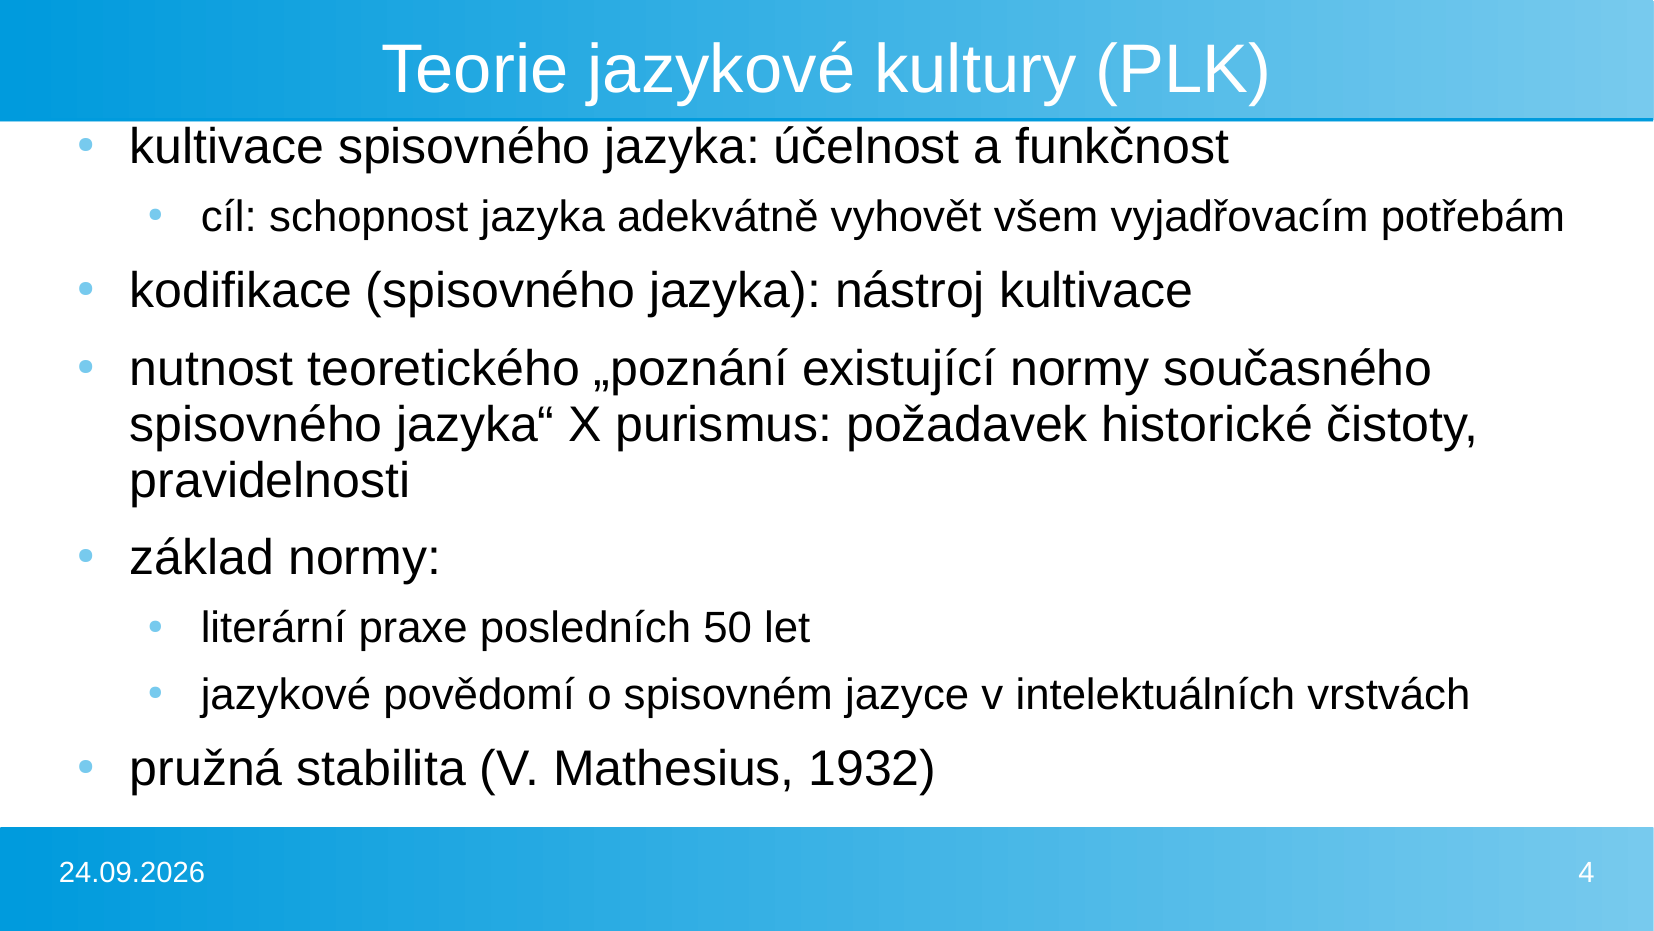

# Teorie jazykové kultury (PLK)
kultivace spisovného jazyka: účelnost a funkčnost
cíl: schopnost jazyka adekvátně vyhovět všem vyjadřovacím potřebám
kodifikace (spisovného jazyka): nástroj kultivace
nutnost teoretického „poznání existující normy současného spisovného jazyka“ X purismus: požadavek historické čistoty, pravidelnosti
základ normy:
literární praxe posledních 50 let
jazykové povědomí o spisovném jazyce v intelektuálních vrstvách
pružná stabilita (V. Mathesius, 1932)
4